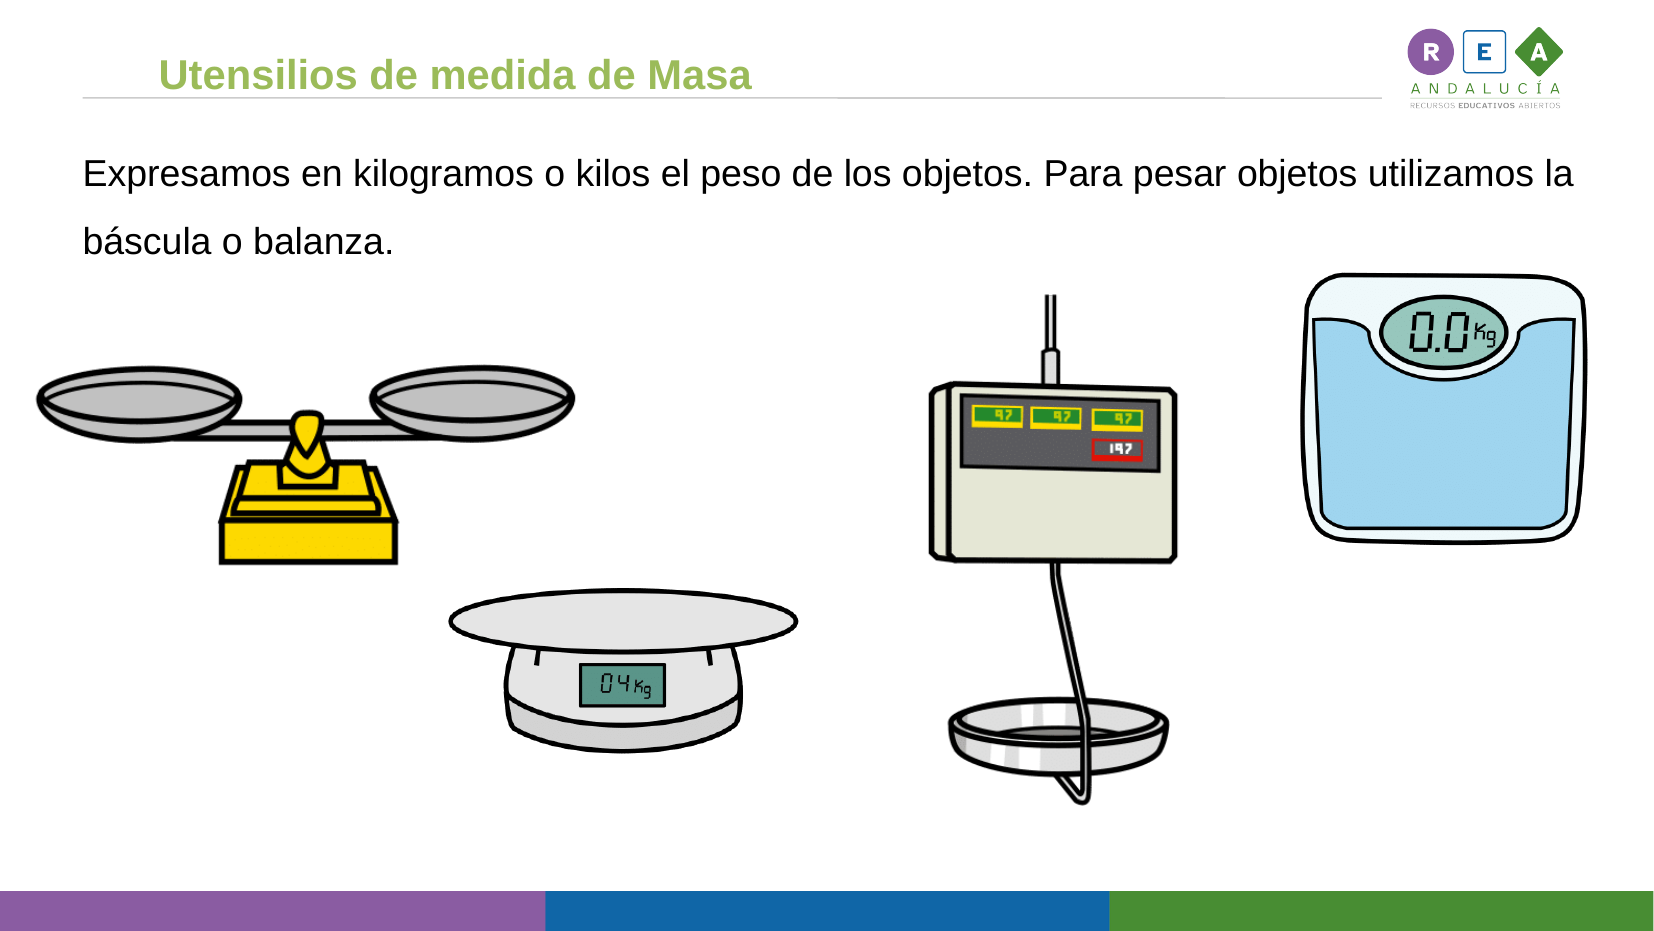

Utensilios de medida de Masa
Expresamos en kilogramos o kilos el peso de los objetos. Para pesar objetos utilizamos la báscula o balanza.